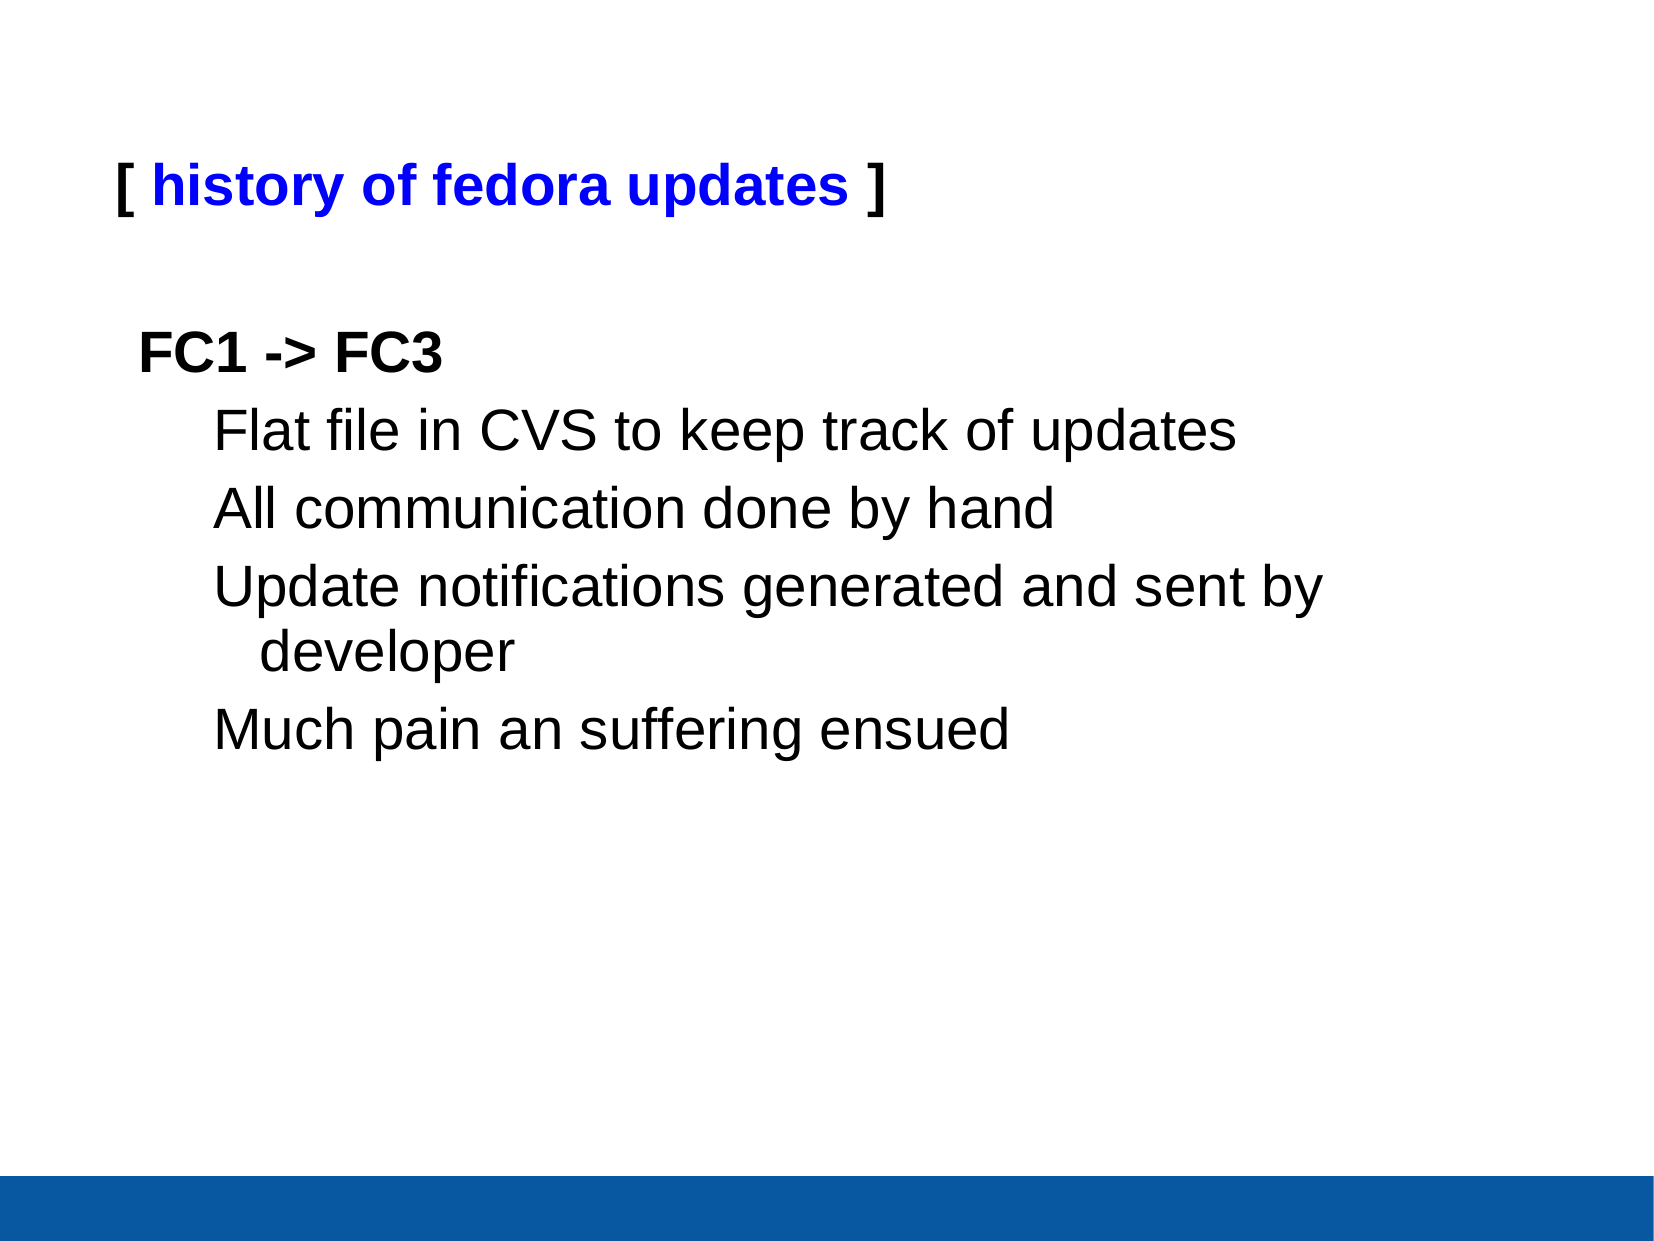

[ history of fedora updates ]
# FC1 -> FC3
Flat file in CVS to keep track of updates
All communication done by hand
Update notifications generated and sent by developer
Much pain an suffering ensued